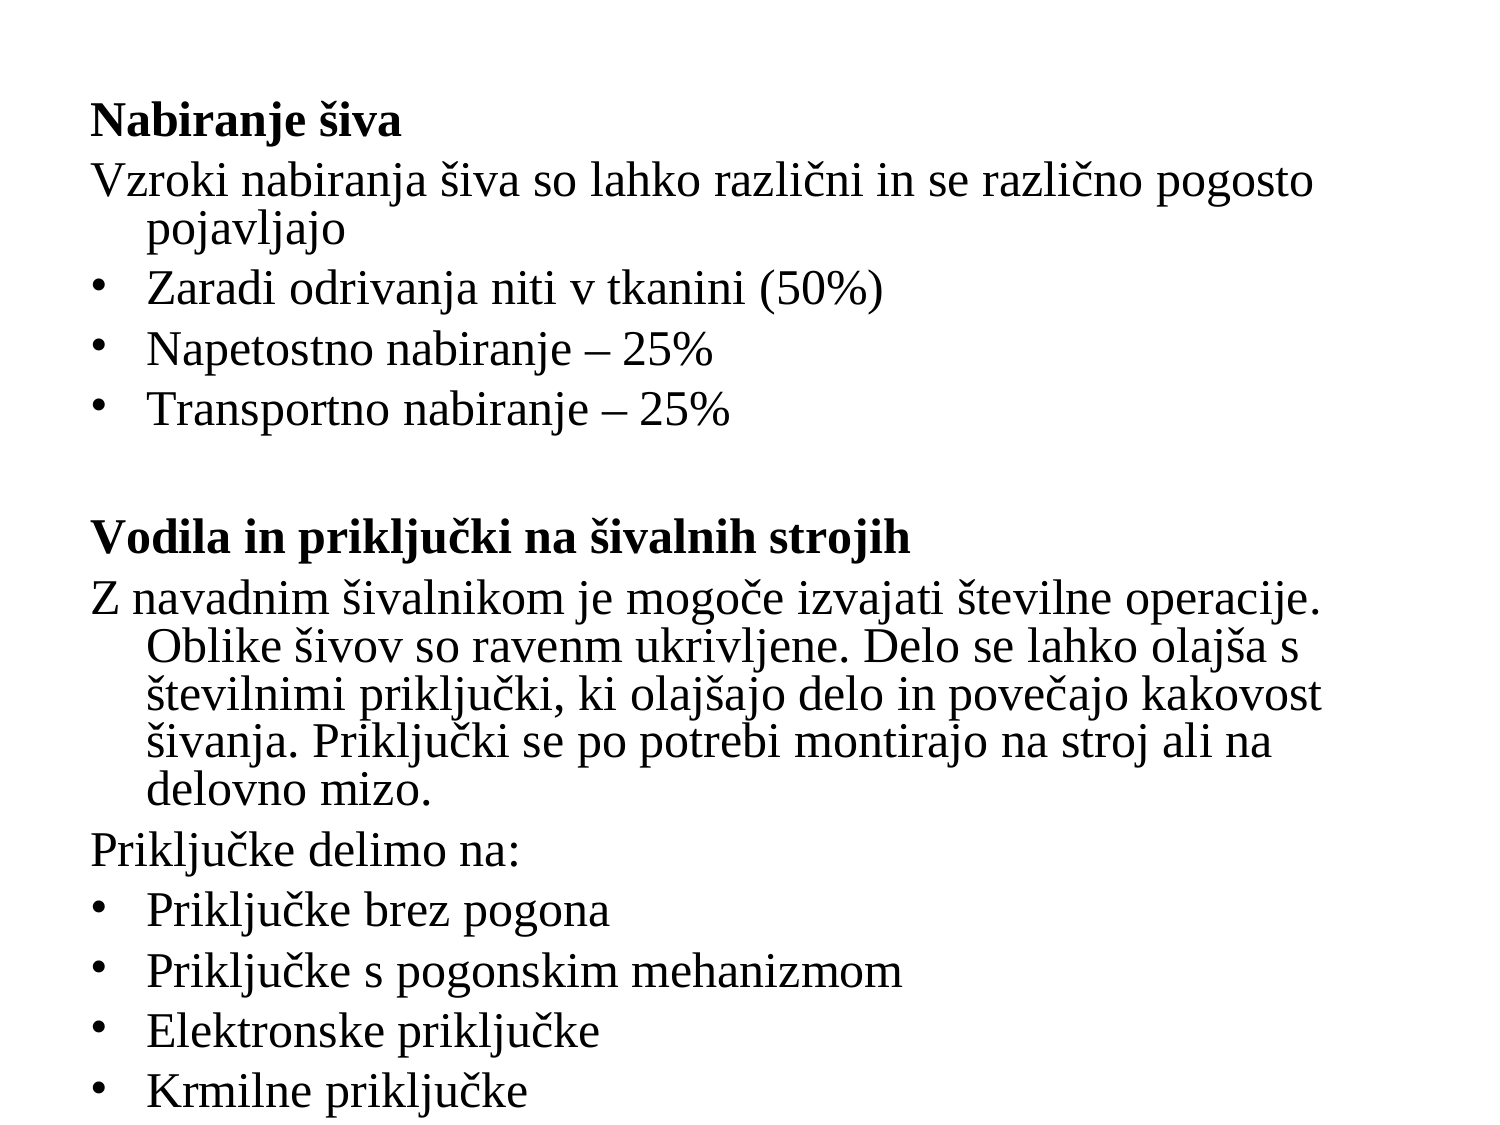

# Nabiranje šiva
Vzroki nabiranja šiva so lahko različni in se različno pogosto pojavljajo
Zaradi odrivanja niti v tkanini (50%)
Napetostno nabiranje – 25%
Transportno nabiranje – 25%
Vodila in priključki na šivalnih strojih
Z navadnim šivalnikom je mogoče izvajati številne operacije. Oblike šivov so ravenm ukrivljene. Delo se lahko olajša s številnimi priključki, ki olajšajo delo in povečajo kakovost šivanja. Priključki se po potrebi montirajo na stroj ali na delovno mizo.
Priključke delimo na:
Priključke brez pogona
Priključke s pogonskim mehanizmom
Elektronske priključke
Krmilne priključke